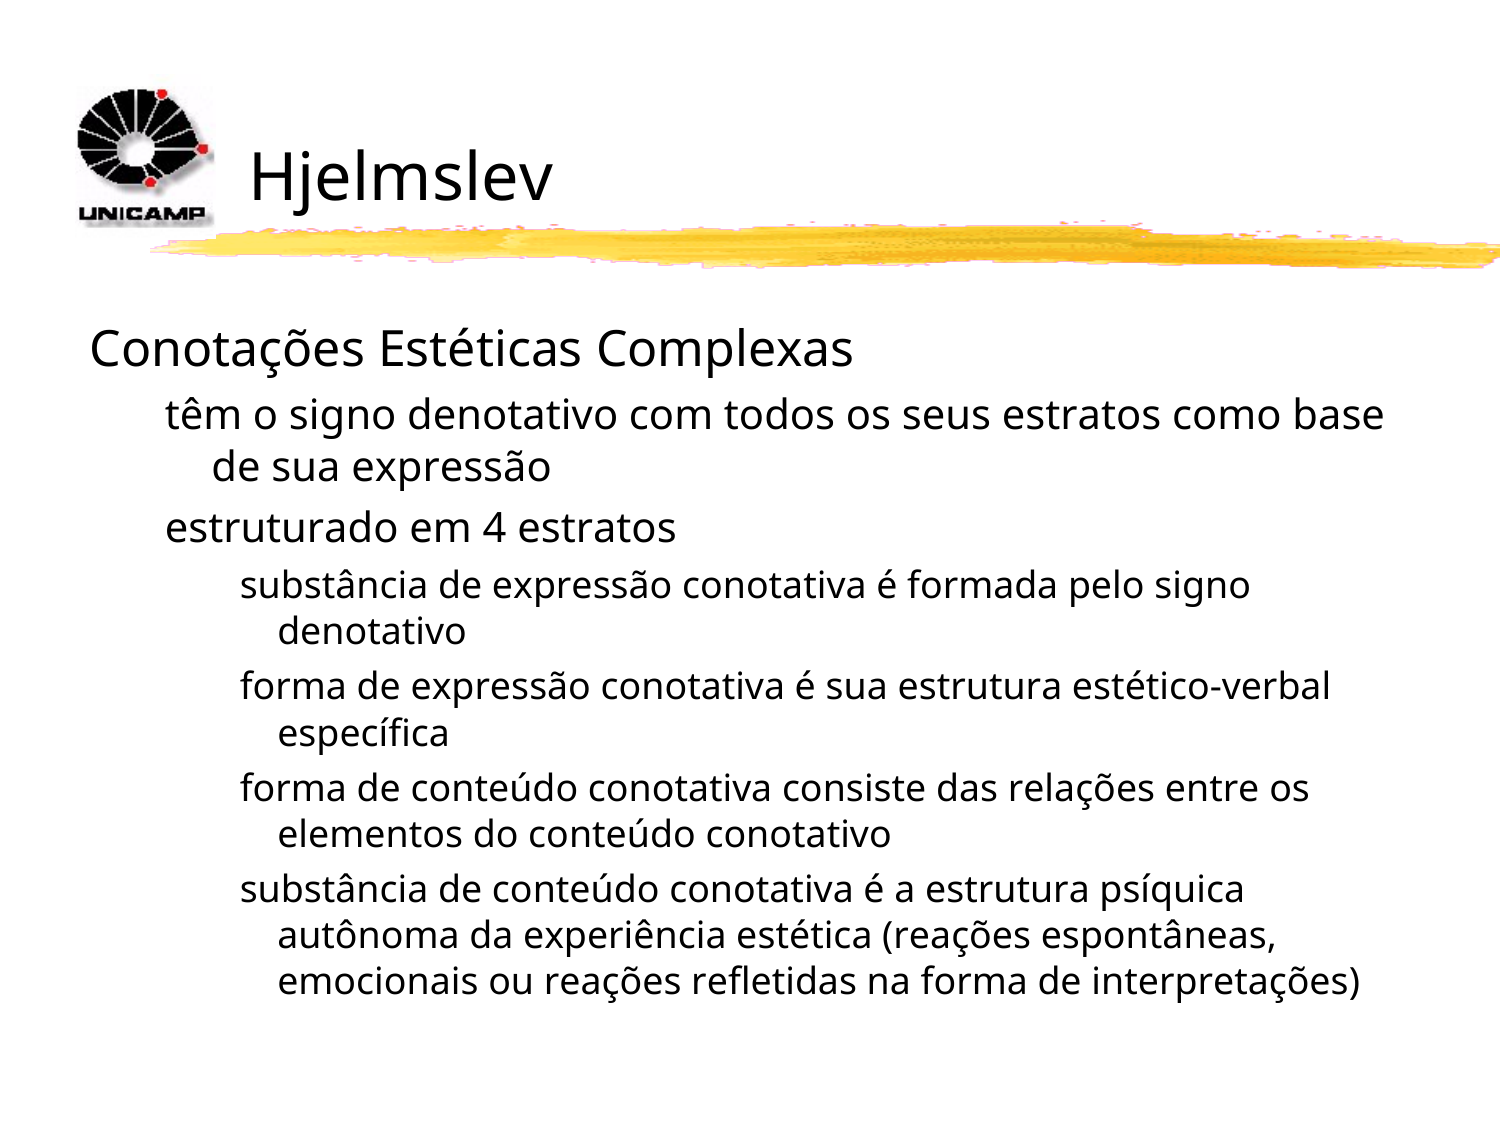

# Hjelmslev
Conotações Estéticas Complexas
têm o signo denotativo com todos os seus estratos como base de sua expressão
estruturado em 4 estratos
substância de expressão conotativa é formada pelo signo denotativo
forma de expressão conotativa é sua estrutura estético-verbal específica
forma de conteúdo conotativa consiste das relações entre os elementos do conteúdo conotativo
substância de conteúdo conotativa é a estrutura psíquica autônoma da experiência estética (reações espontâneas, emocionais ou reações refletidas na forma de interpretações)